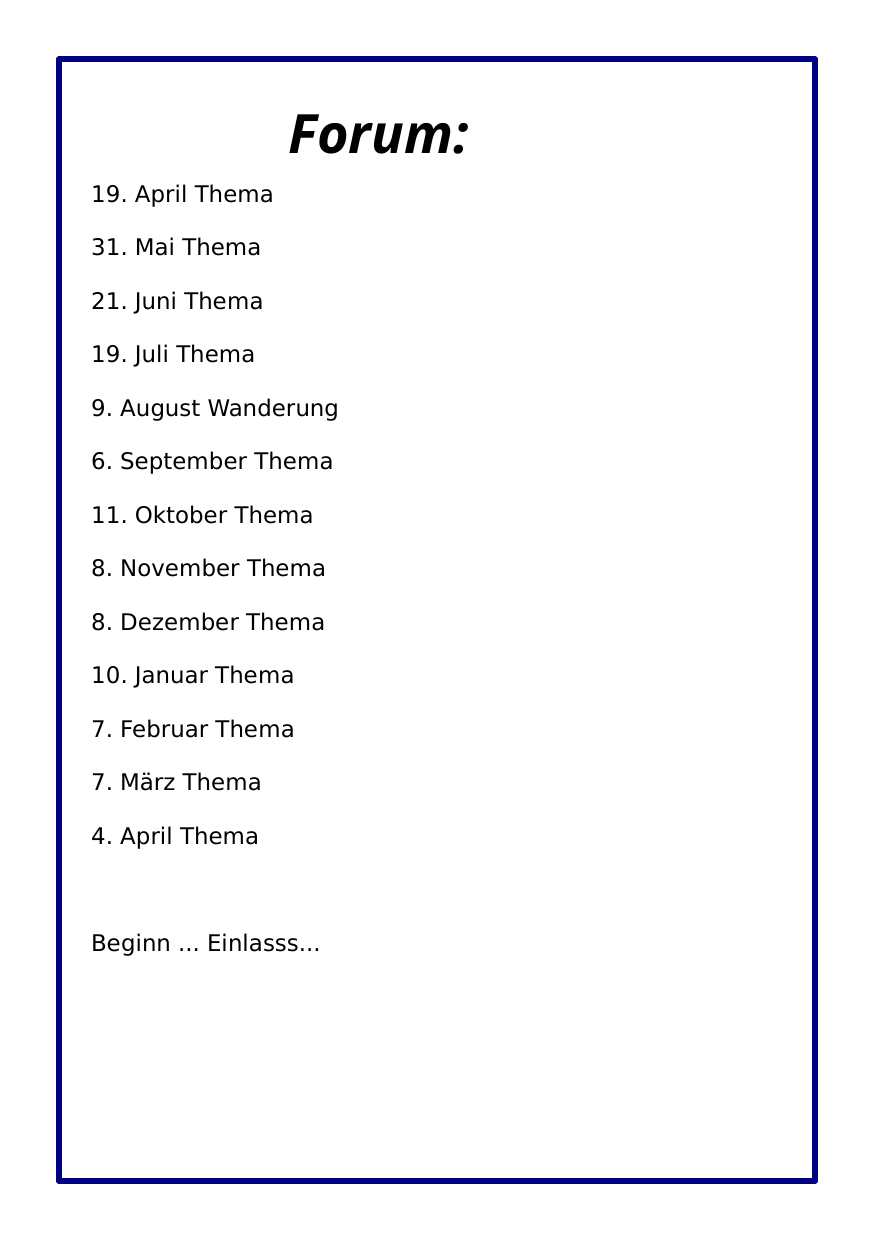

Forum:
19. April Thema
31. Mai Thema
21. Juni Thema
19. Juli Thema
9. August Wanderung
6. September Thema
11. Oktober Thema
8. November Thema
8. Dezember Thema
10. Januar Thema
7. Februar Thema
7. März Thema
4. April Thema
Beginn ... Einlasss...